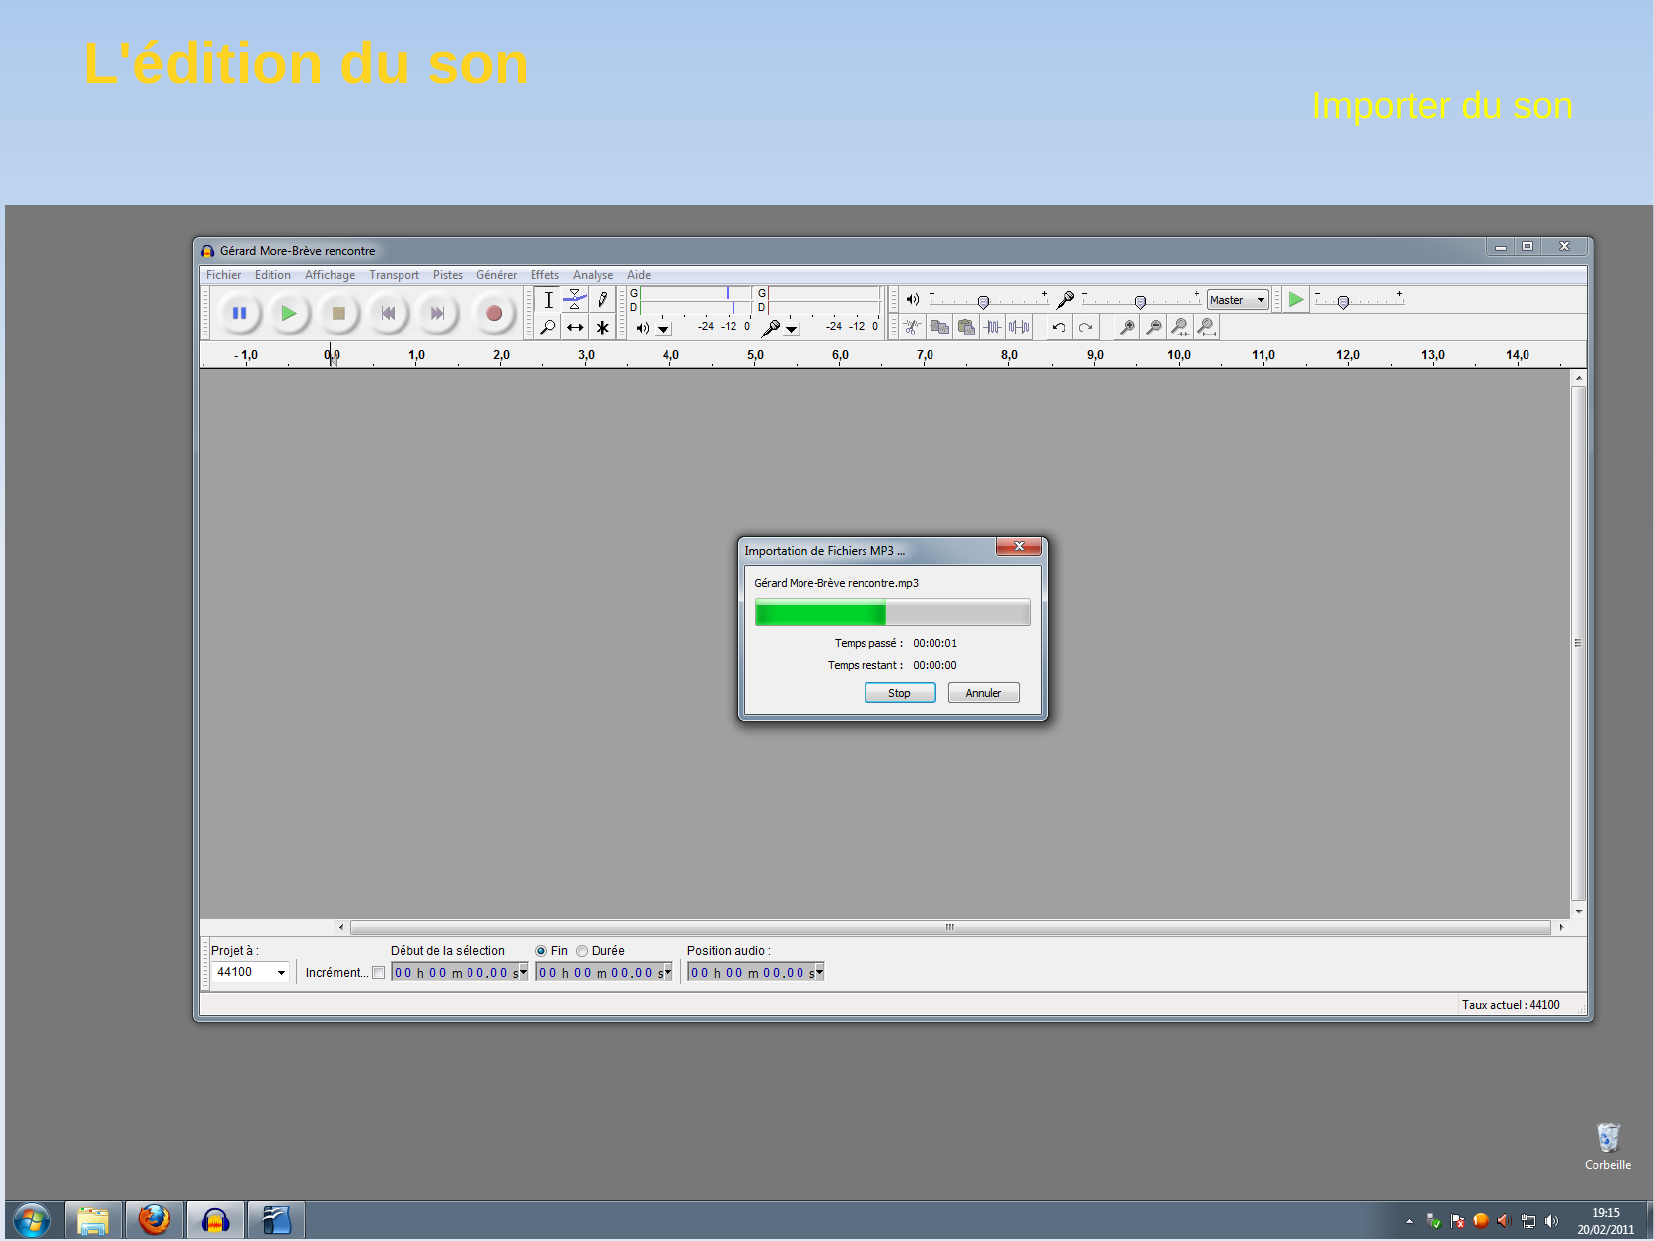

L'édition du son
 Importer du son
#